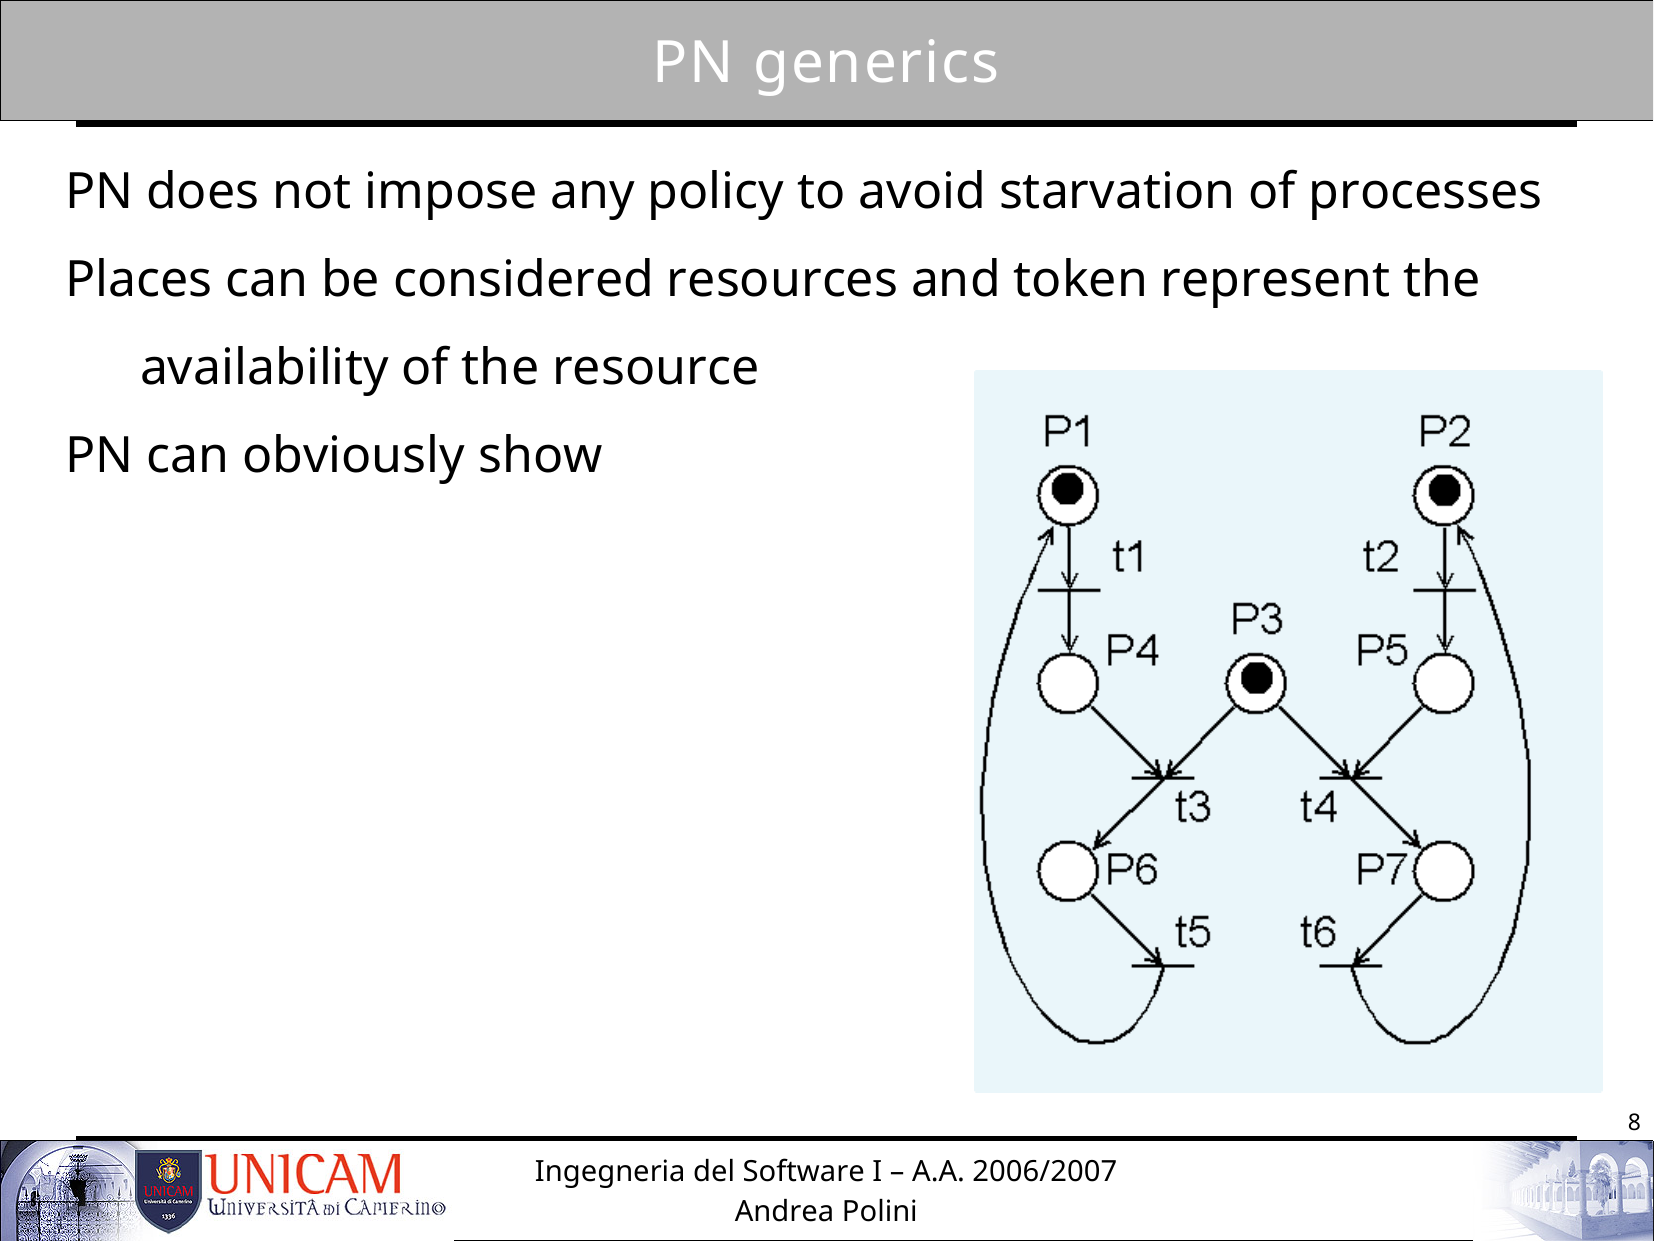

# PN generics
PN does not impose any policy to avoid starvation of processes
Places can be considered resources and token represent the availability of the resource
PN can obviously show
8